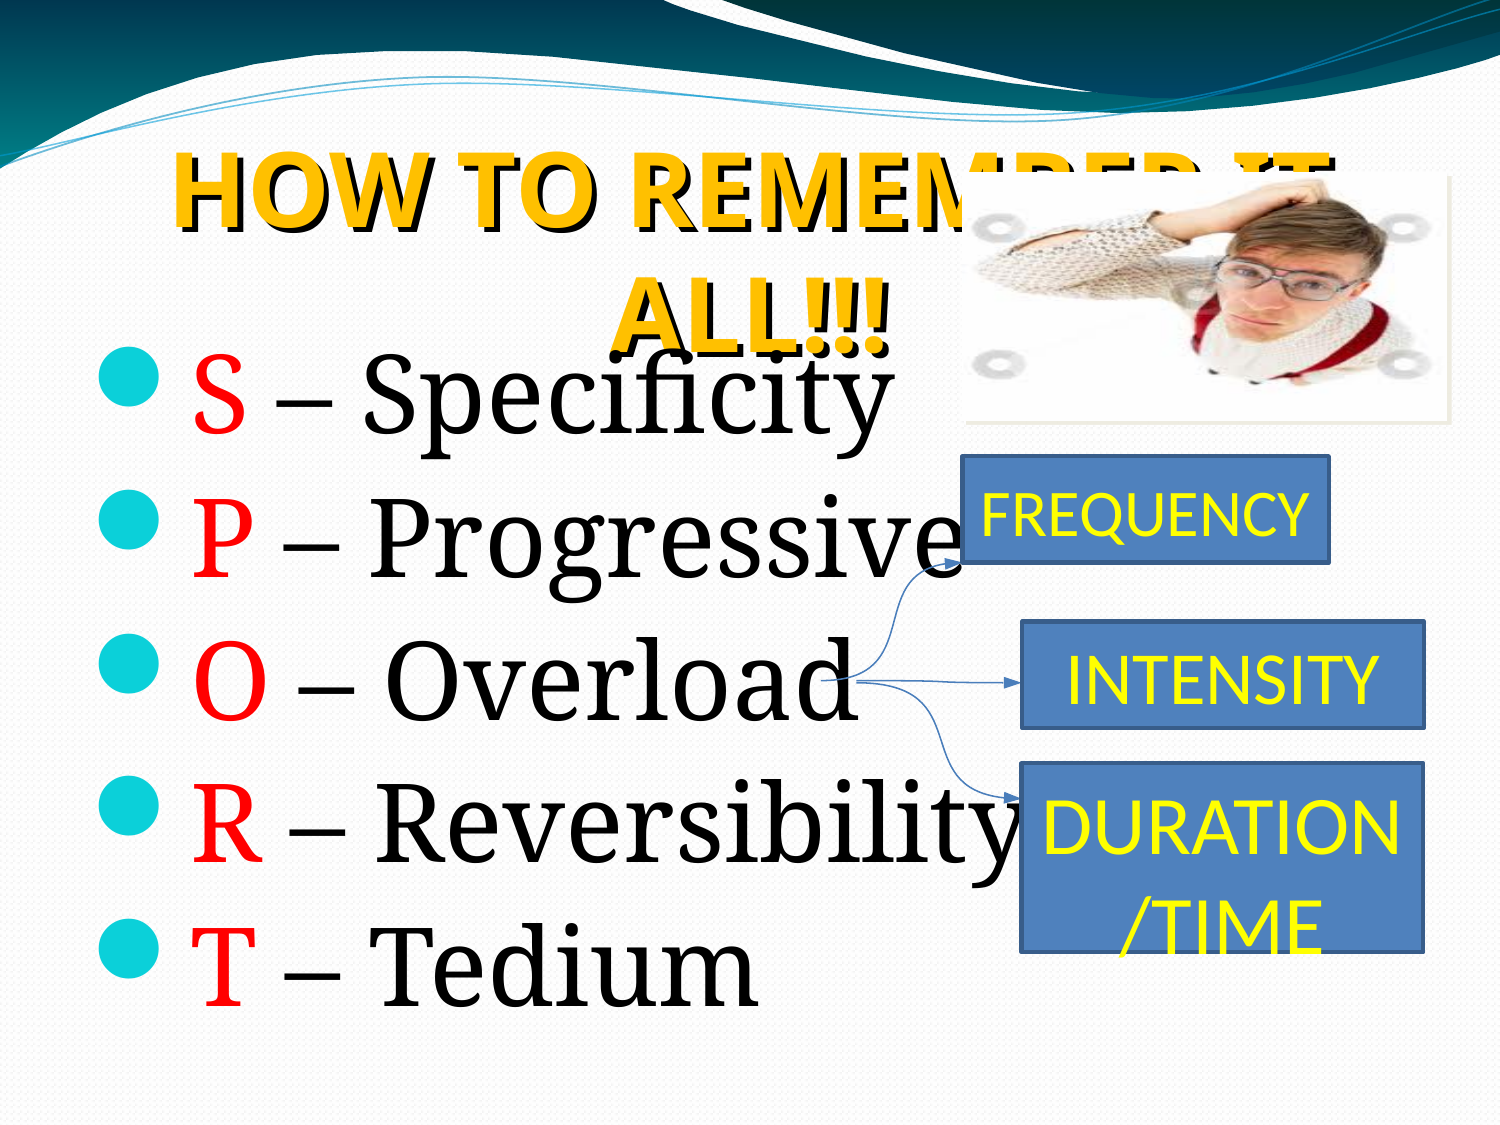

# HOW TO REMEMBER IT ALL!!!
S – Specificity
P – Progressive
O – Overload
R – Reversibility
T – Tedium
FREQUENCY
INTENSITY
DURATION/TIME